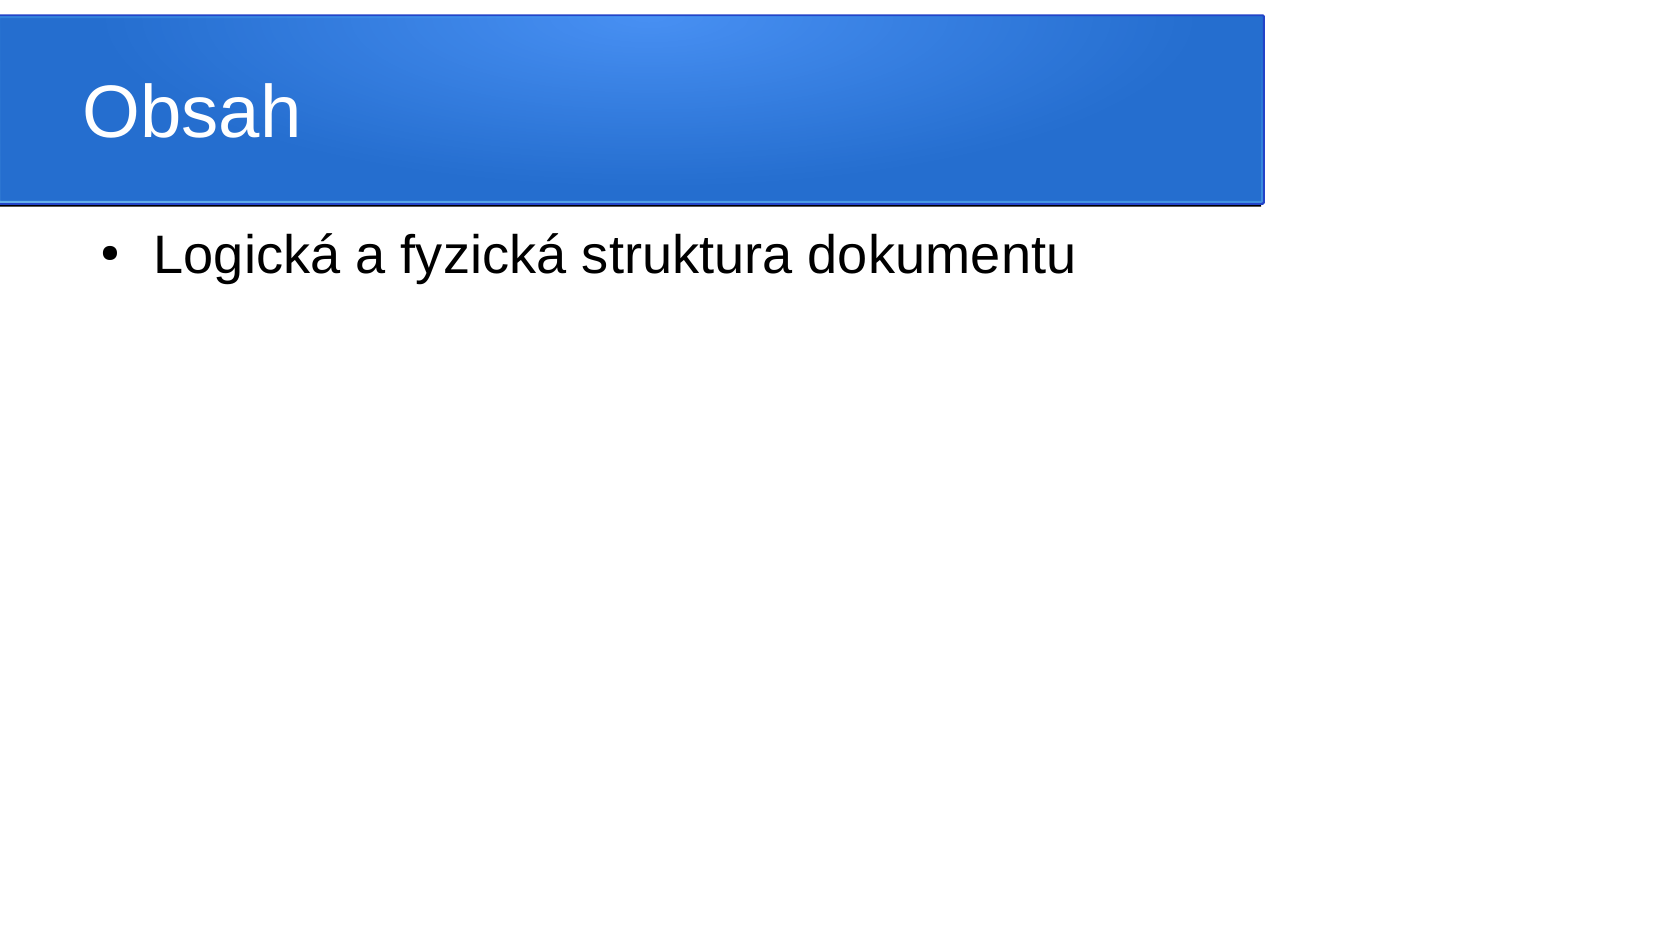

# Obsah
Logická a fyzická struktura dokumentu